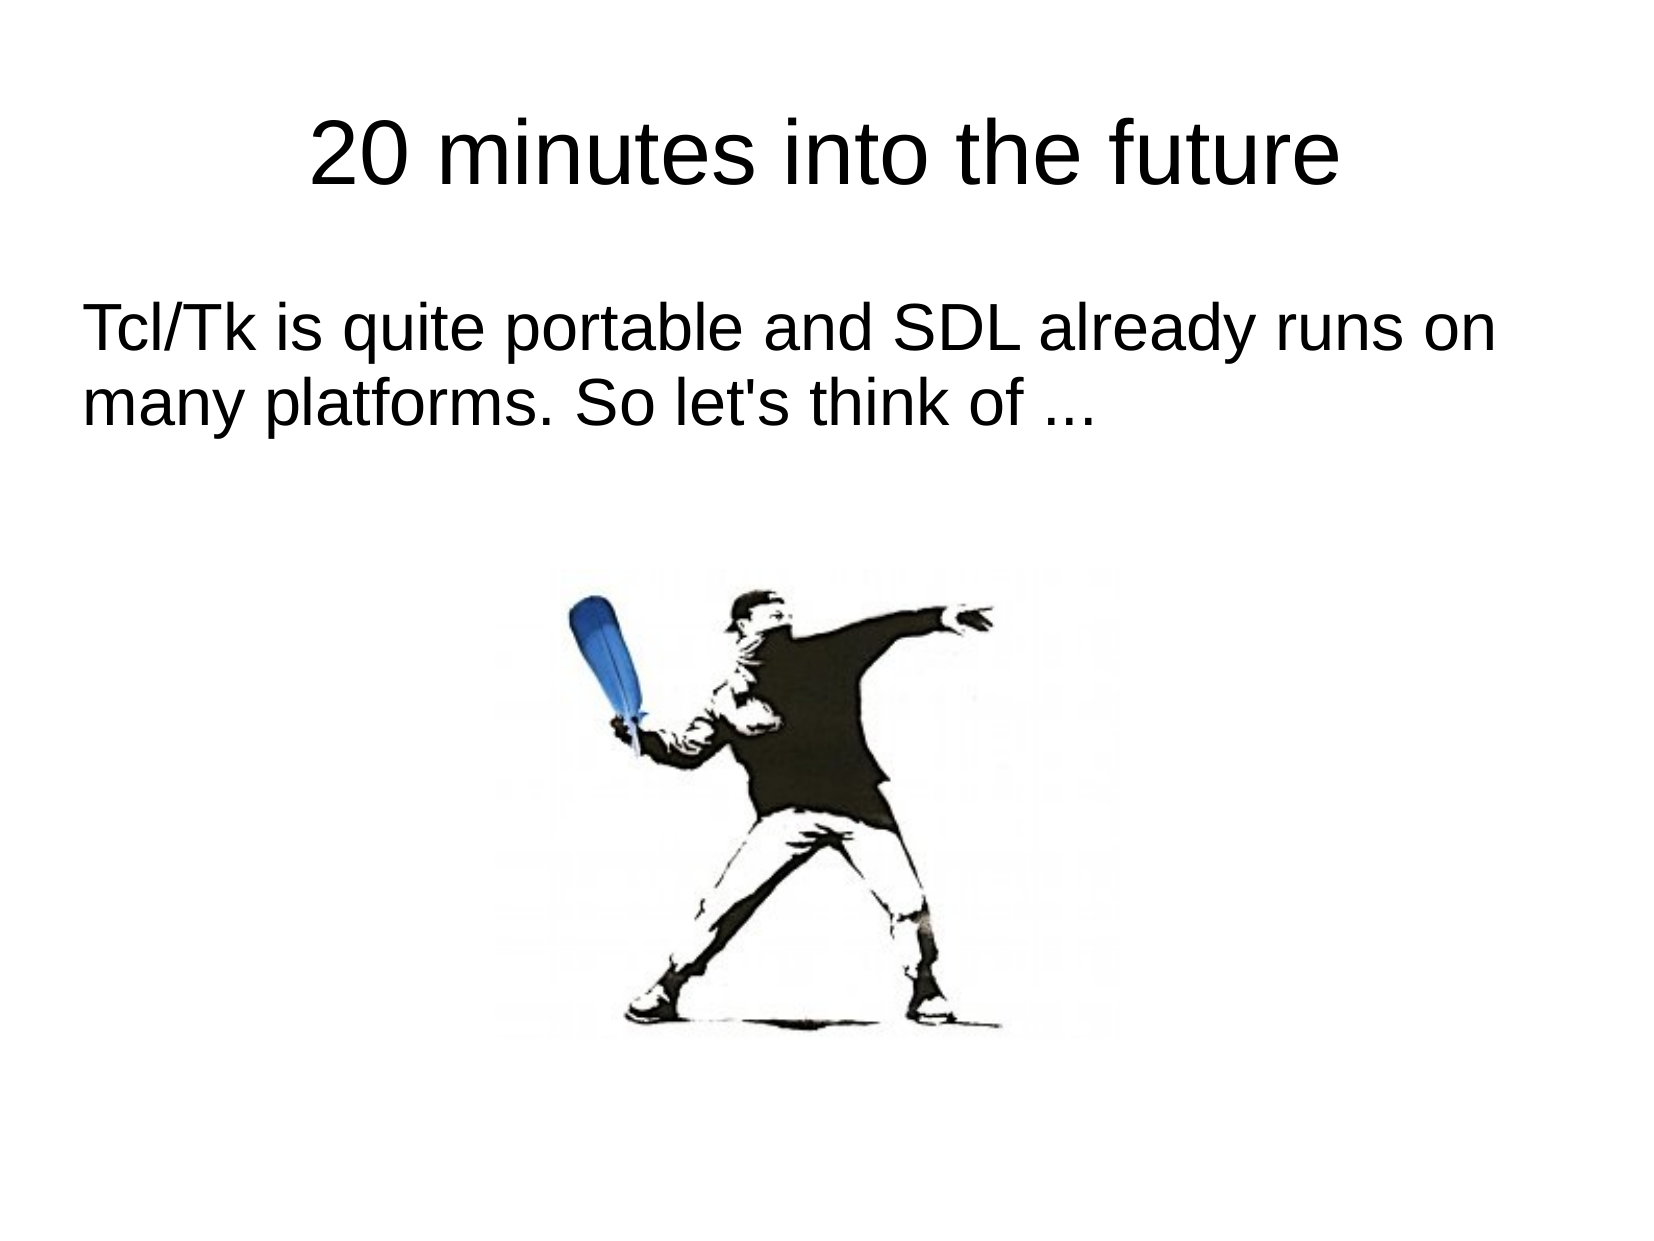

# 20 minutes into the future
Tcl/Tk is quite portable and SDL already runs on many platforms. So let's think of ...